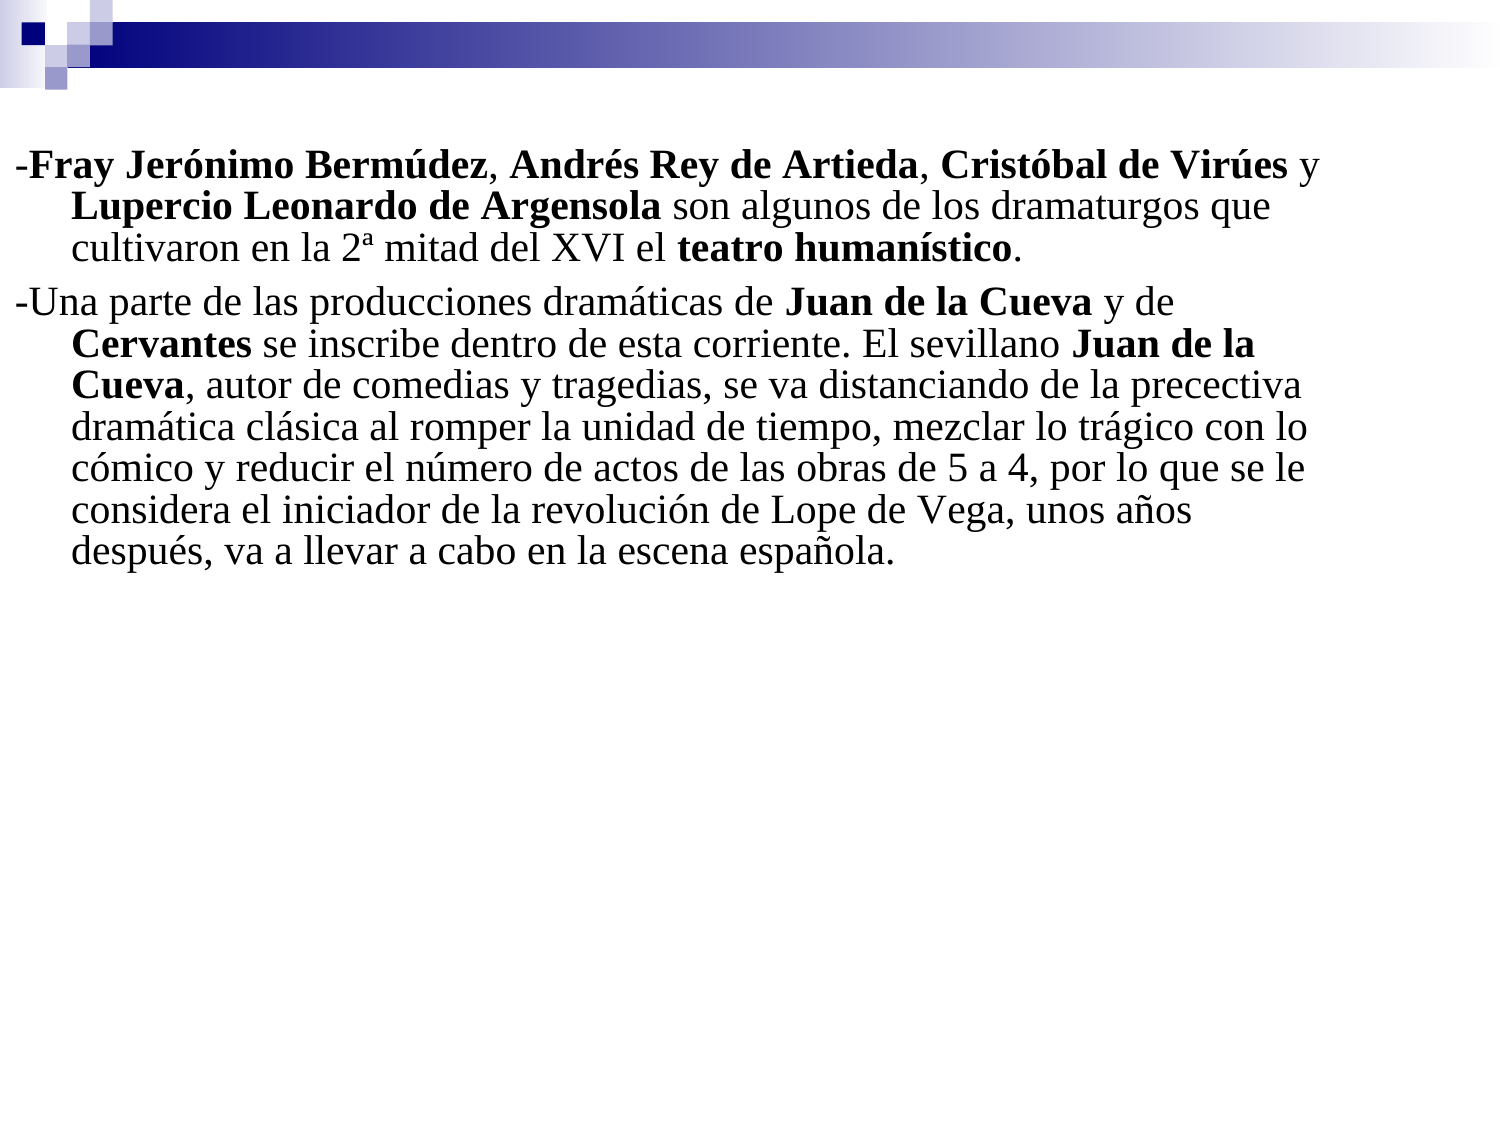

# -Fray Jerónimo Bermúdez, Andrés Rey de Artieda, Cristóbal de Virúes y Lupercio Leonardo de Argensola son algunos de los dramaturgos que cultivaron en la 2ª mitad del XVI el teatro humanístico.
-Una parte de las producciones dramáticas de Juan de la Cueva y de Cervantes se inscribe dentro de esta corriente. El sevillano Juan de la Cueva, autor de comedias y tragedias, se va distanciando de la precectiva dramática clásica al romper la unidad de tiempo, mezclar lo trágico con lo cómico y reducir el número de actos de las obras de 5 a 4, por lo que se le considera el iniciador de la revolución de Lope de Vega, unos años después, va a llevar a cabo en la escena española.